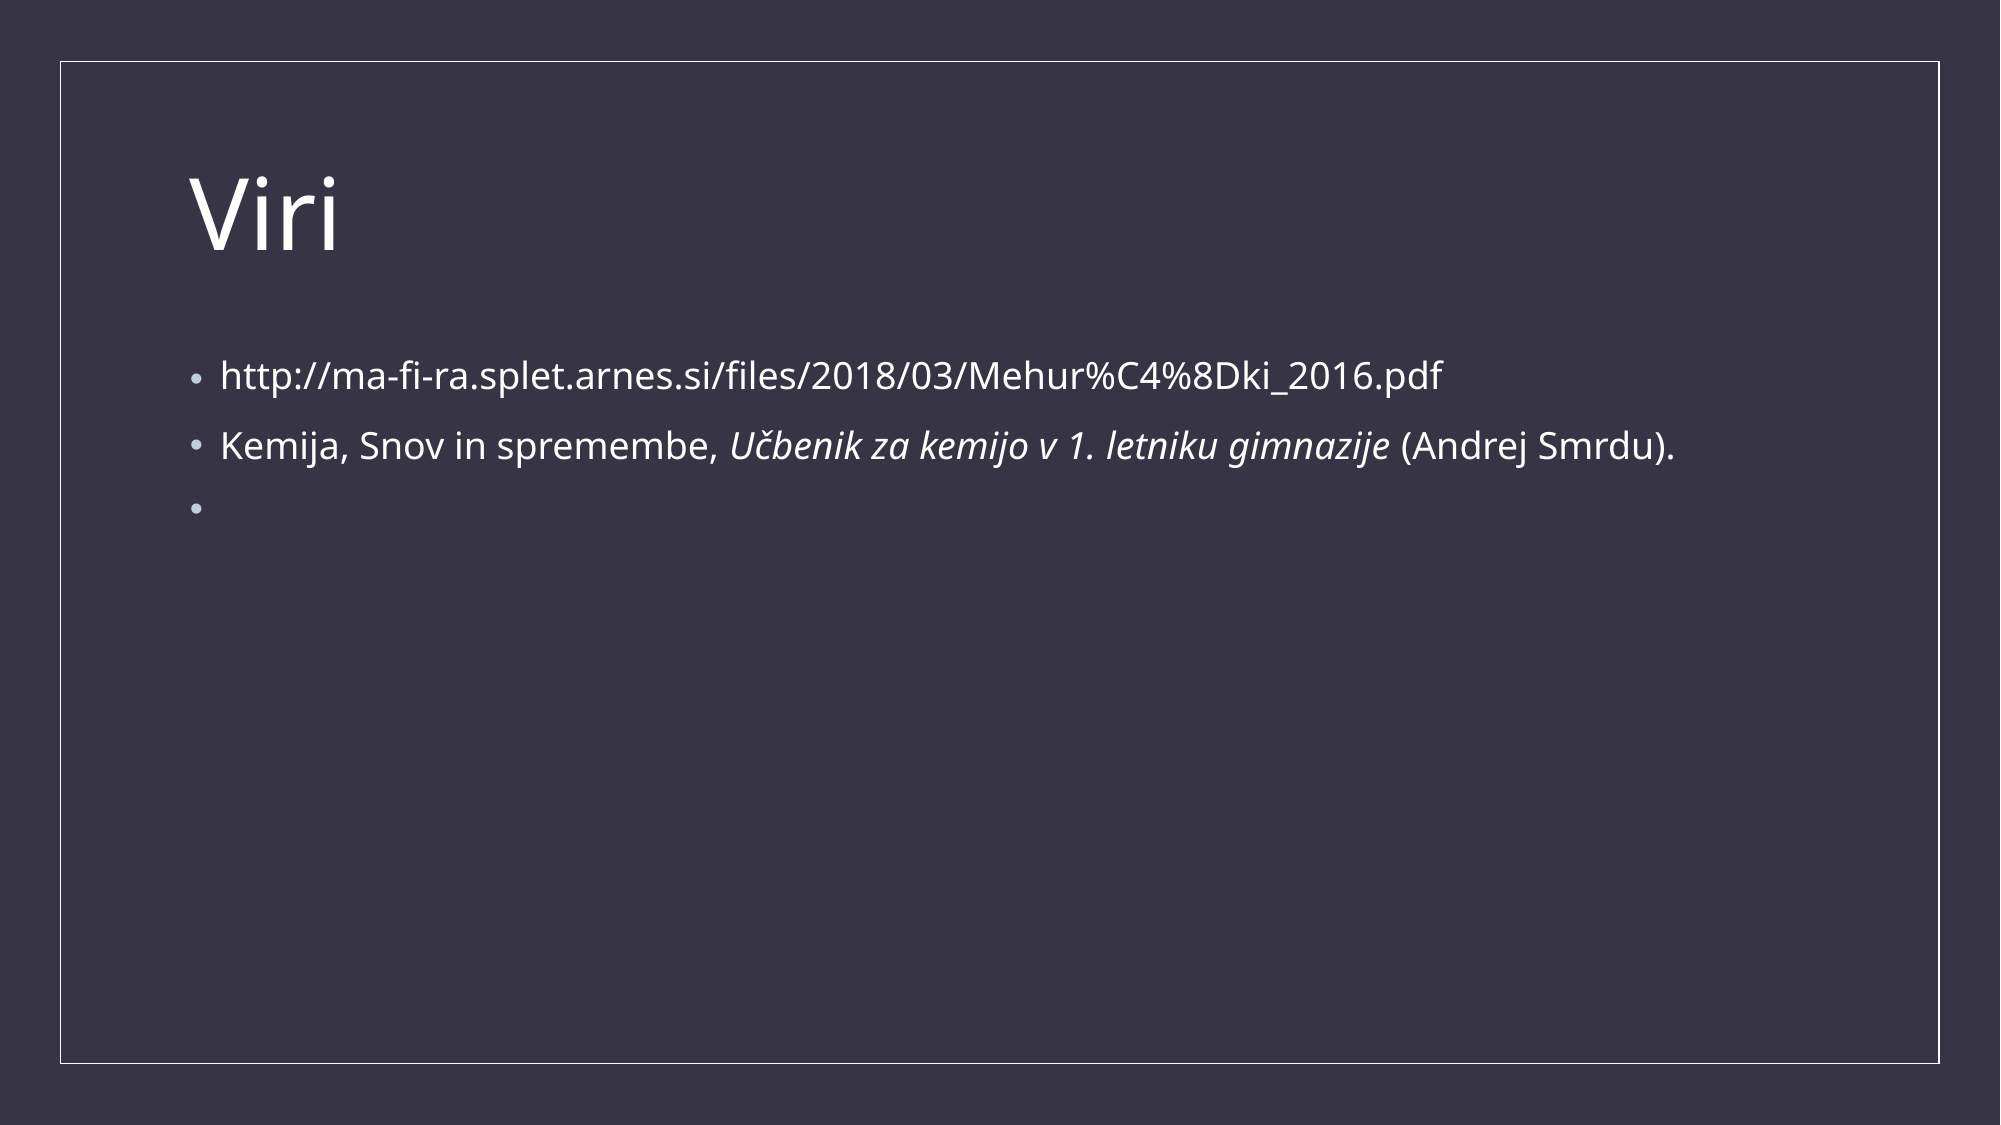

# Viri
http://ma-fi-ra.splet.arnes.si/files/2018/03/Mehur%C4%8Dki_2016.pdf
Kemija, Snov in spremembe, Učbenik za kemijo v 1. letniku gimnazije (Andrej Smrdu).